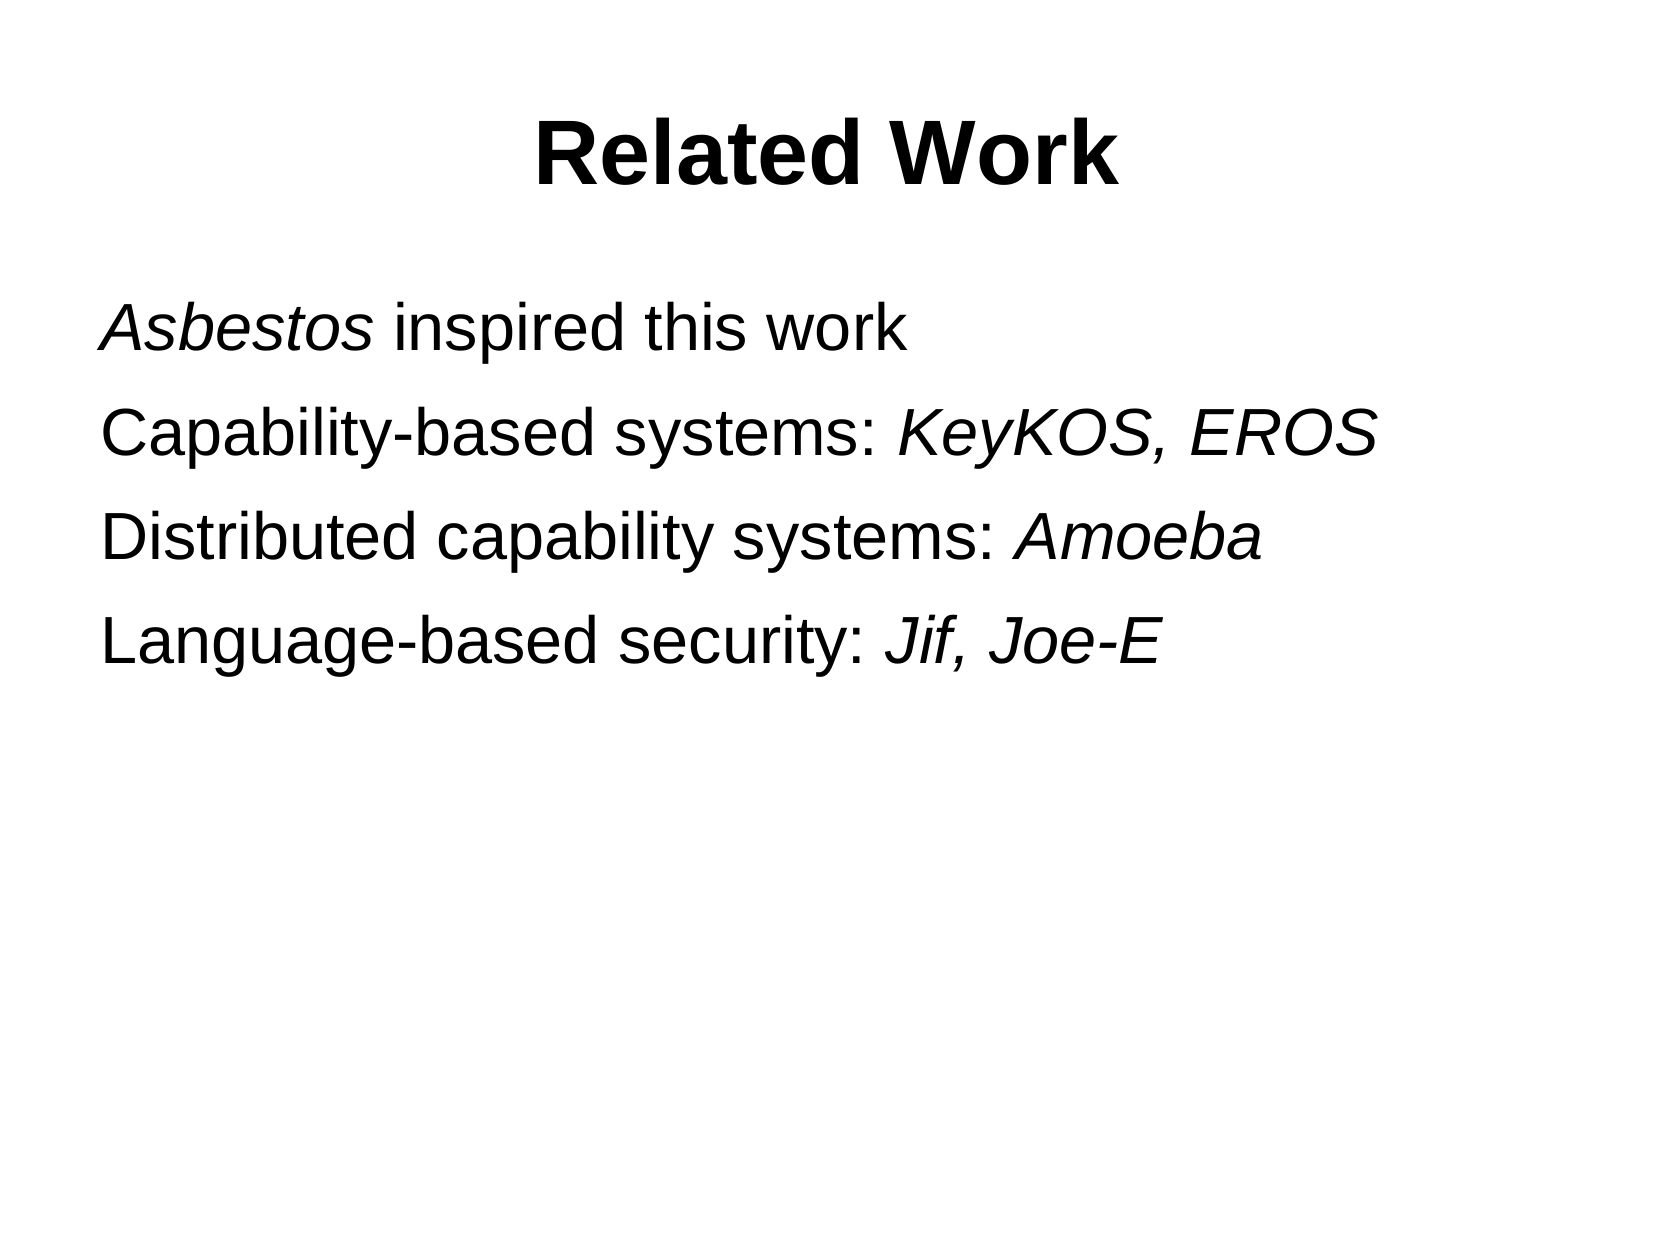

# Related Work
Asbestos inspired this work
Capability-based systems: KeyKOS, EROS
Distributed capability systems: Amoeba
Language-based security: Jif, Joe-E